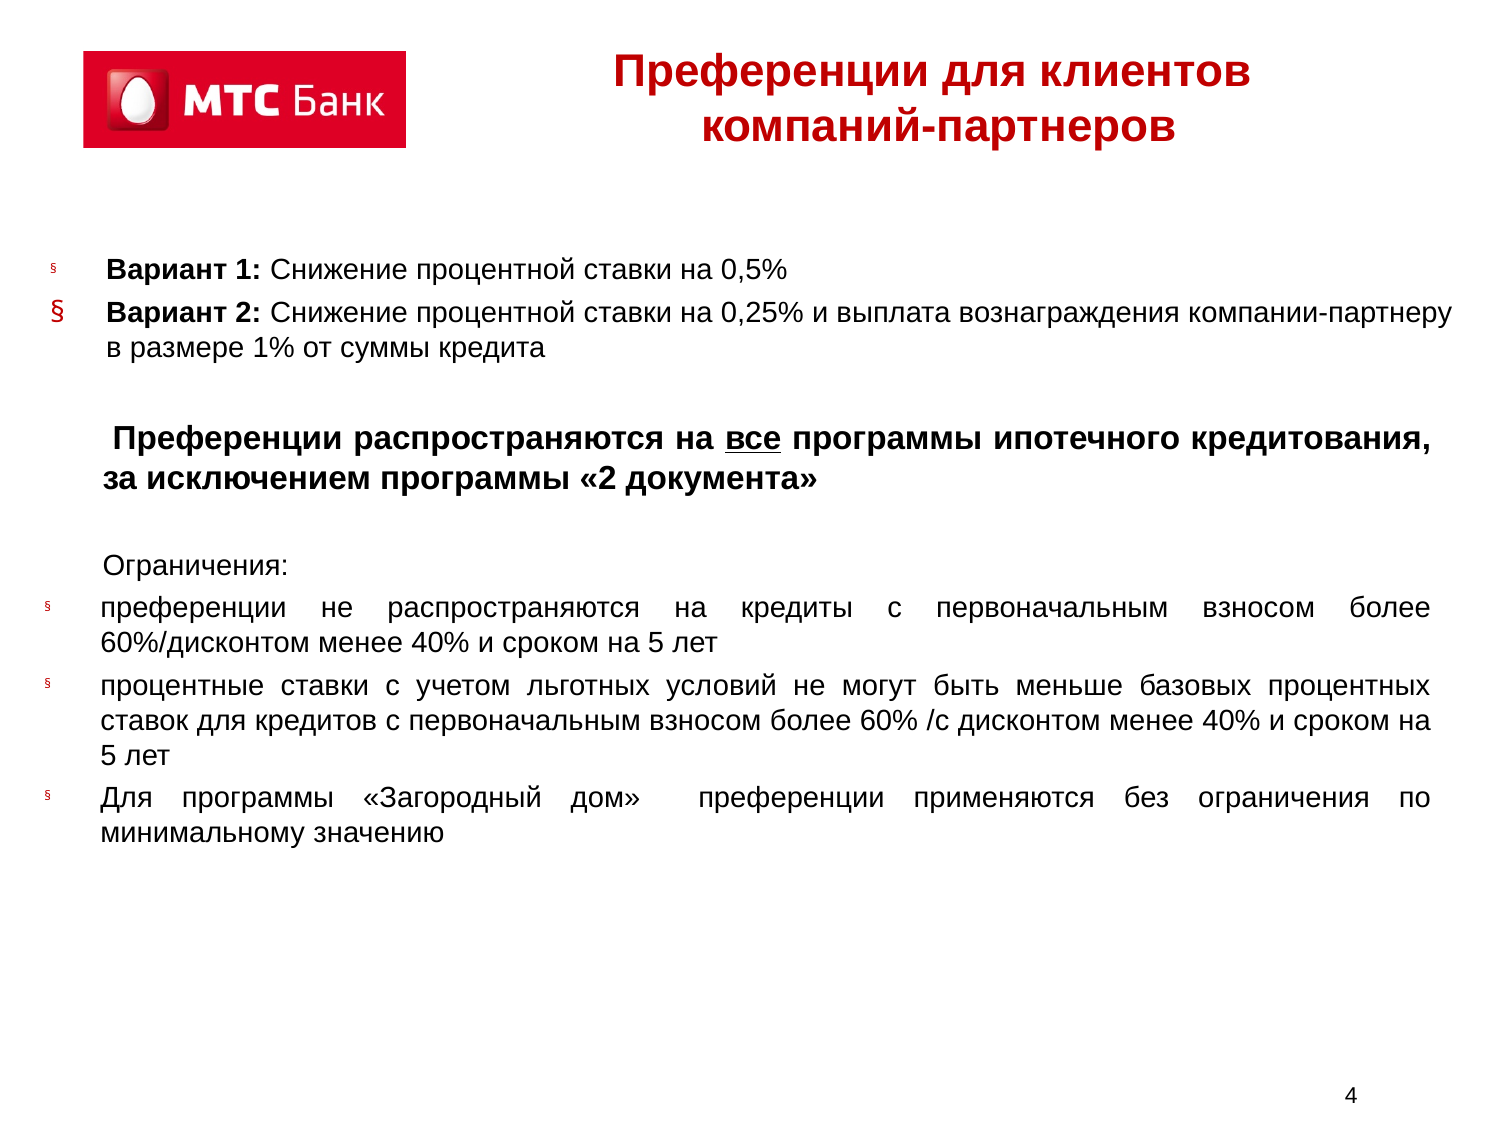

Преференции для клиентов
компаний-партнеров
Вариант 1: Снижение процентной ставки на 0,5%
Вариант 2: Снижение процентной ставки на 0,25% и выплата вознаграждения компании-партнеру в размере 1% от суммы кредита
 Преференции распространяются на все программы ипотечного кредитования, за исключением программы «2 документа»
Ограничения:
преференции не распространяются на кредиты с первоначальным взносом более 60%/дисконтом менее 40% и сроком на 5 лет
процентные ставки с учетом льготных условий не могут быть меньше базовых процентных ставок для кредитов с первоначальным взносом более 60% /с дисконтом менее 40% и сроком на 5 лет
Для программы «Загородный дом» преференции применяются без ограничения по минимальному значению